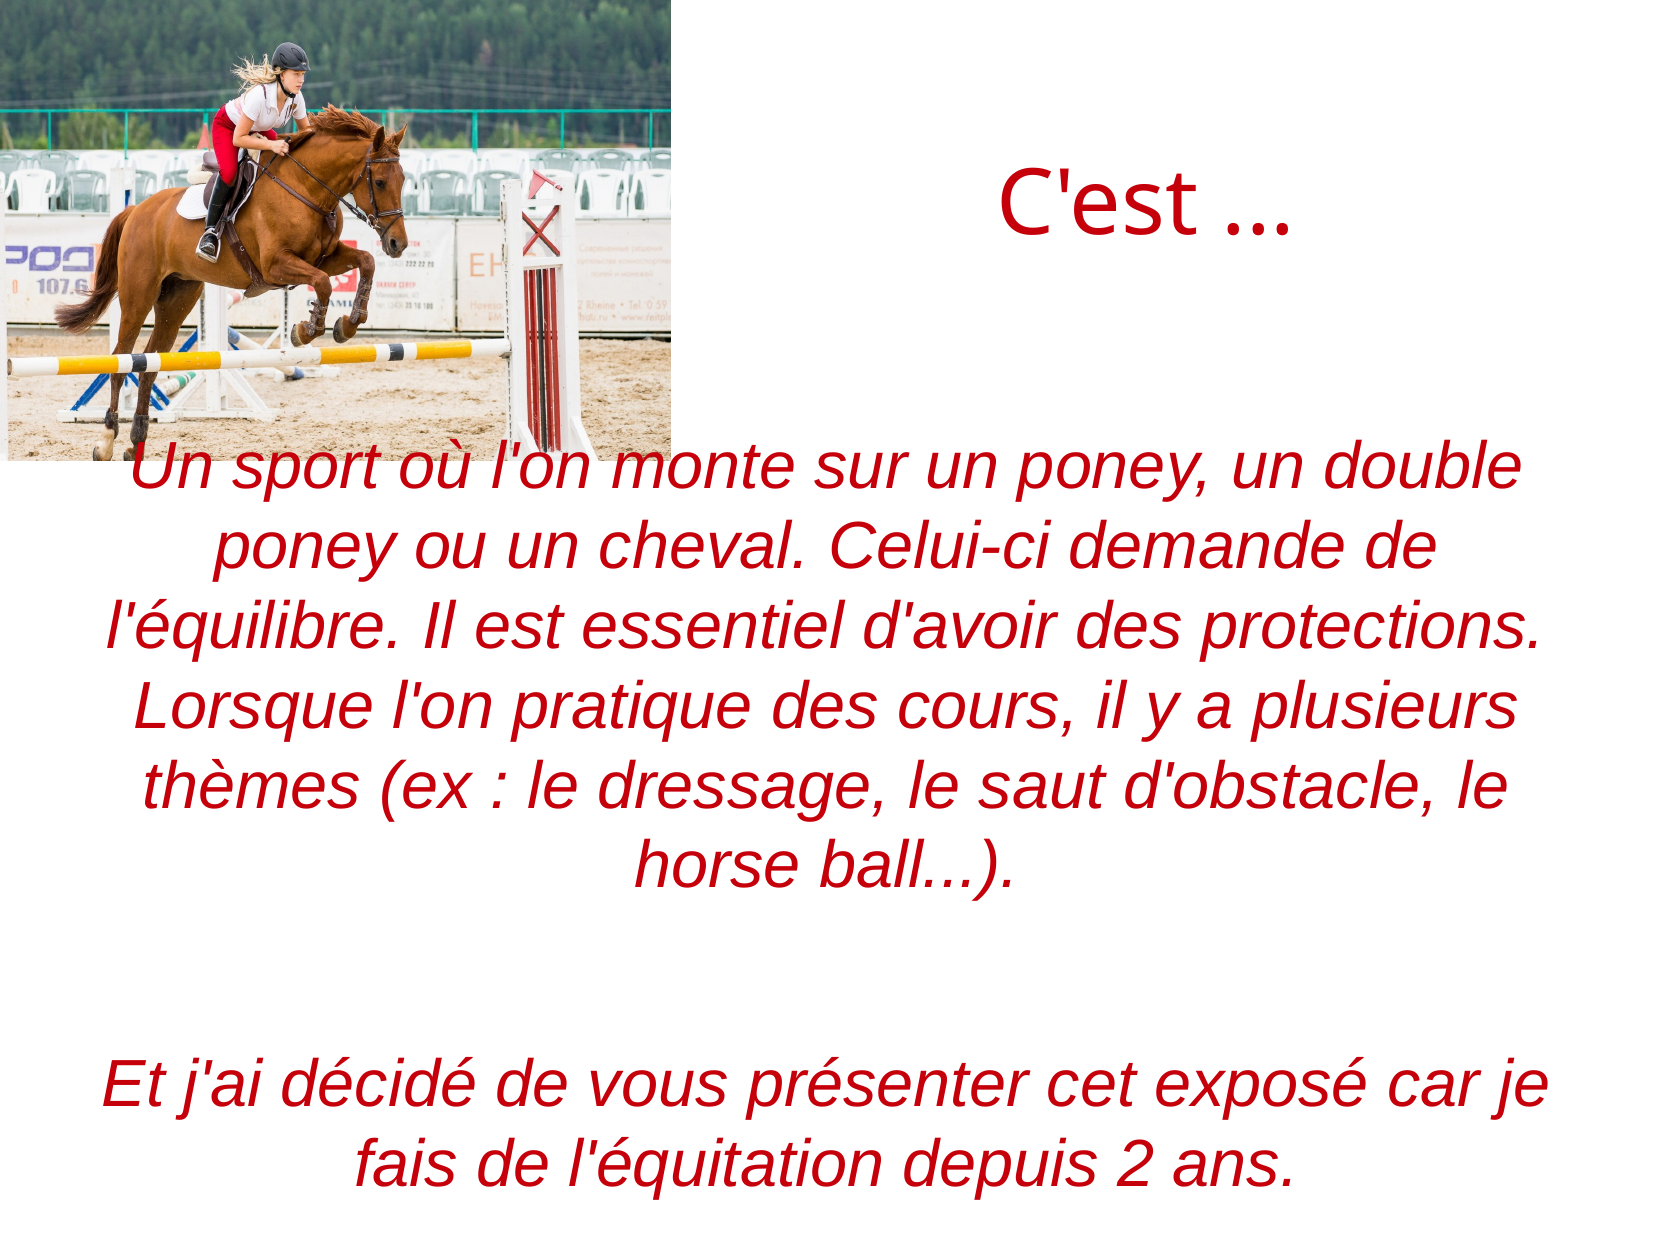

# C'est ...
Un sport où l'on monte sur un poney, un double poney ou un cheval. Celui-ci demande de l'équilibre. Il est essentiel d'avoir des protections. Lorsque l'on pratique des cours, il y a plusieurs thèmes (ex : le dressage, le saut d'obstacle, le horse ball...).
Et j'ai décidé de vous présenter cet exposé car je fais de l'équitation depuis 2 ans.